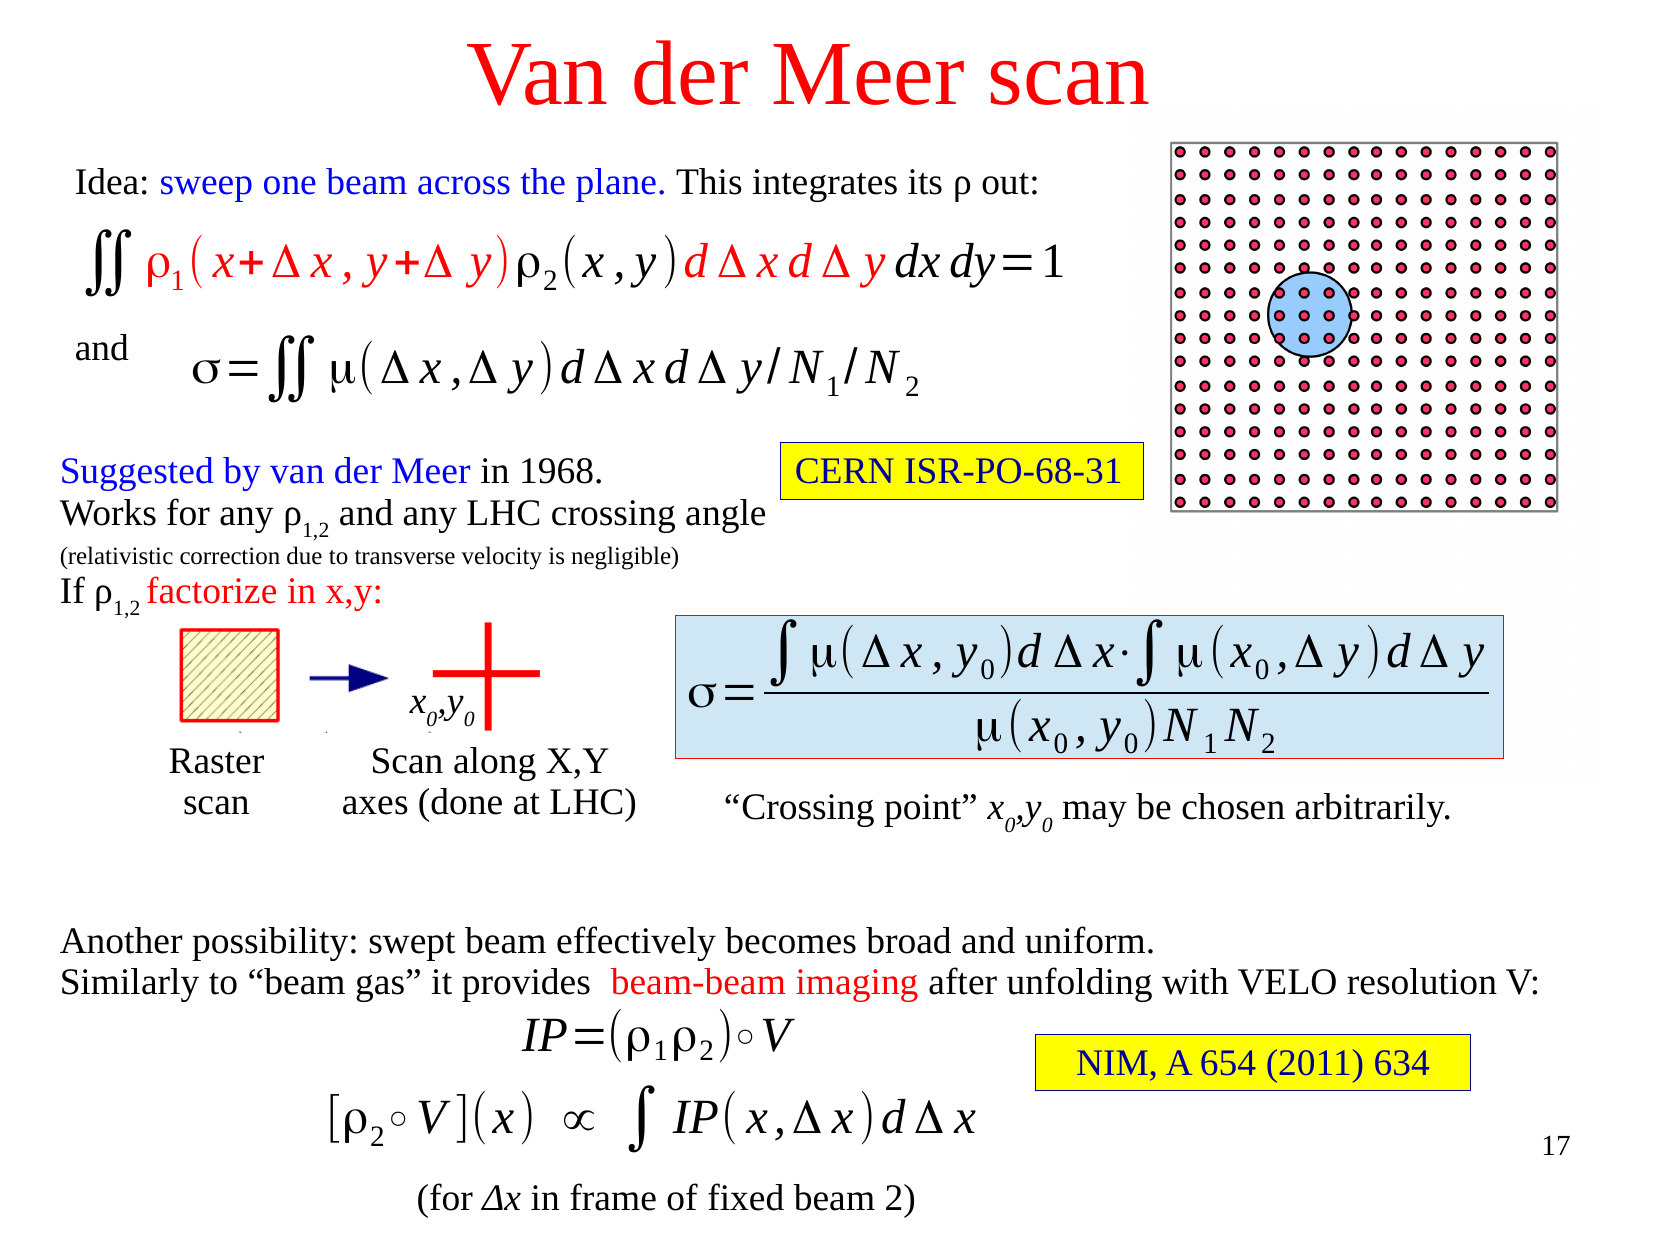

Van der Meer scan
Idea: sweep one beam across the plane. This integrates its ρ out:
and
Suggested by van der Meer in 1968.
Works for any ρ1,2 and any LHC crossing angle
(relativistic correction due to transverse velocity is negligible)
If ρ1,2 factorize in x,y:
 “Crossing point” x0,y0 may be chosen arbitrarily.
Another possibility: swept beam effectively becomes broad and uniform.
Similarly to “beam gas” it provides beam-beam imaging after unfolding with VELO resolution V:
CERN ISR-PO-68-31
x0,y0
Raster
scan
Scan along X,Y axes (done at LHC)
NIM, A 654 (2011) 634
17
(for Δx in frame of fixed beam 2)